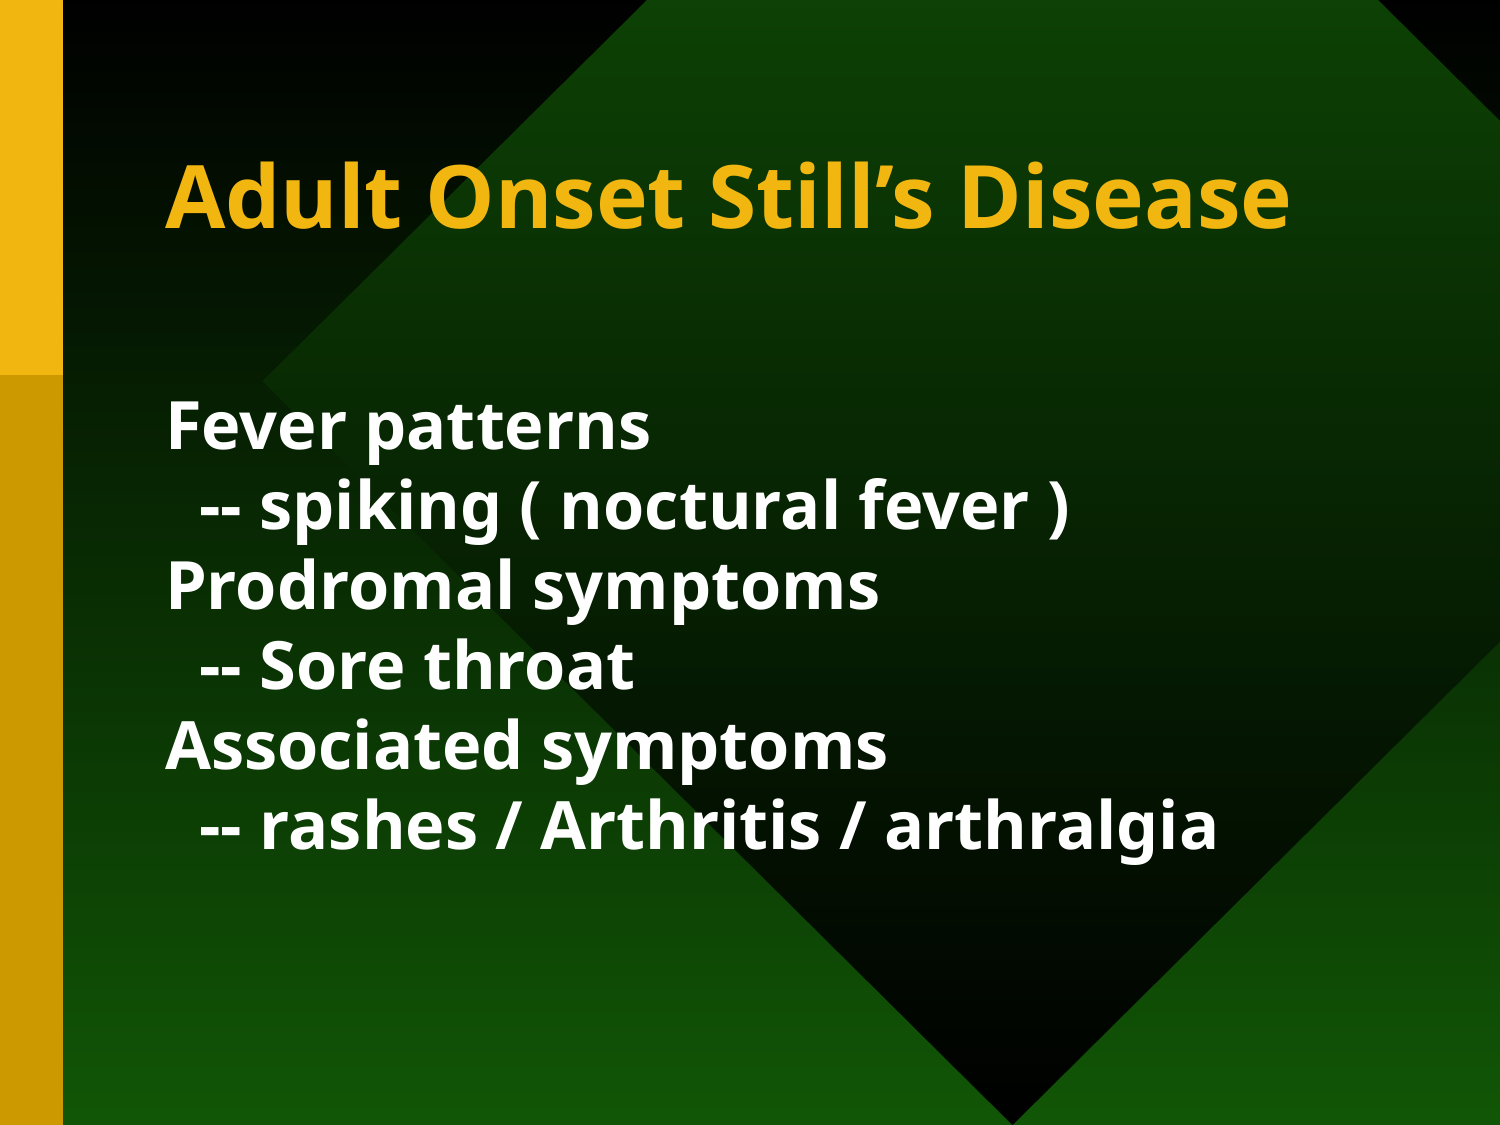

# Adult Onset Still’s Disease
Fever patterns
 -- spiking ( noctural fever )
Prodromal symptoms
 -- Sore throat
Associated symptoms
 -- rashes / Arthritis / arthralgia